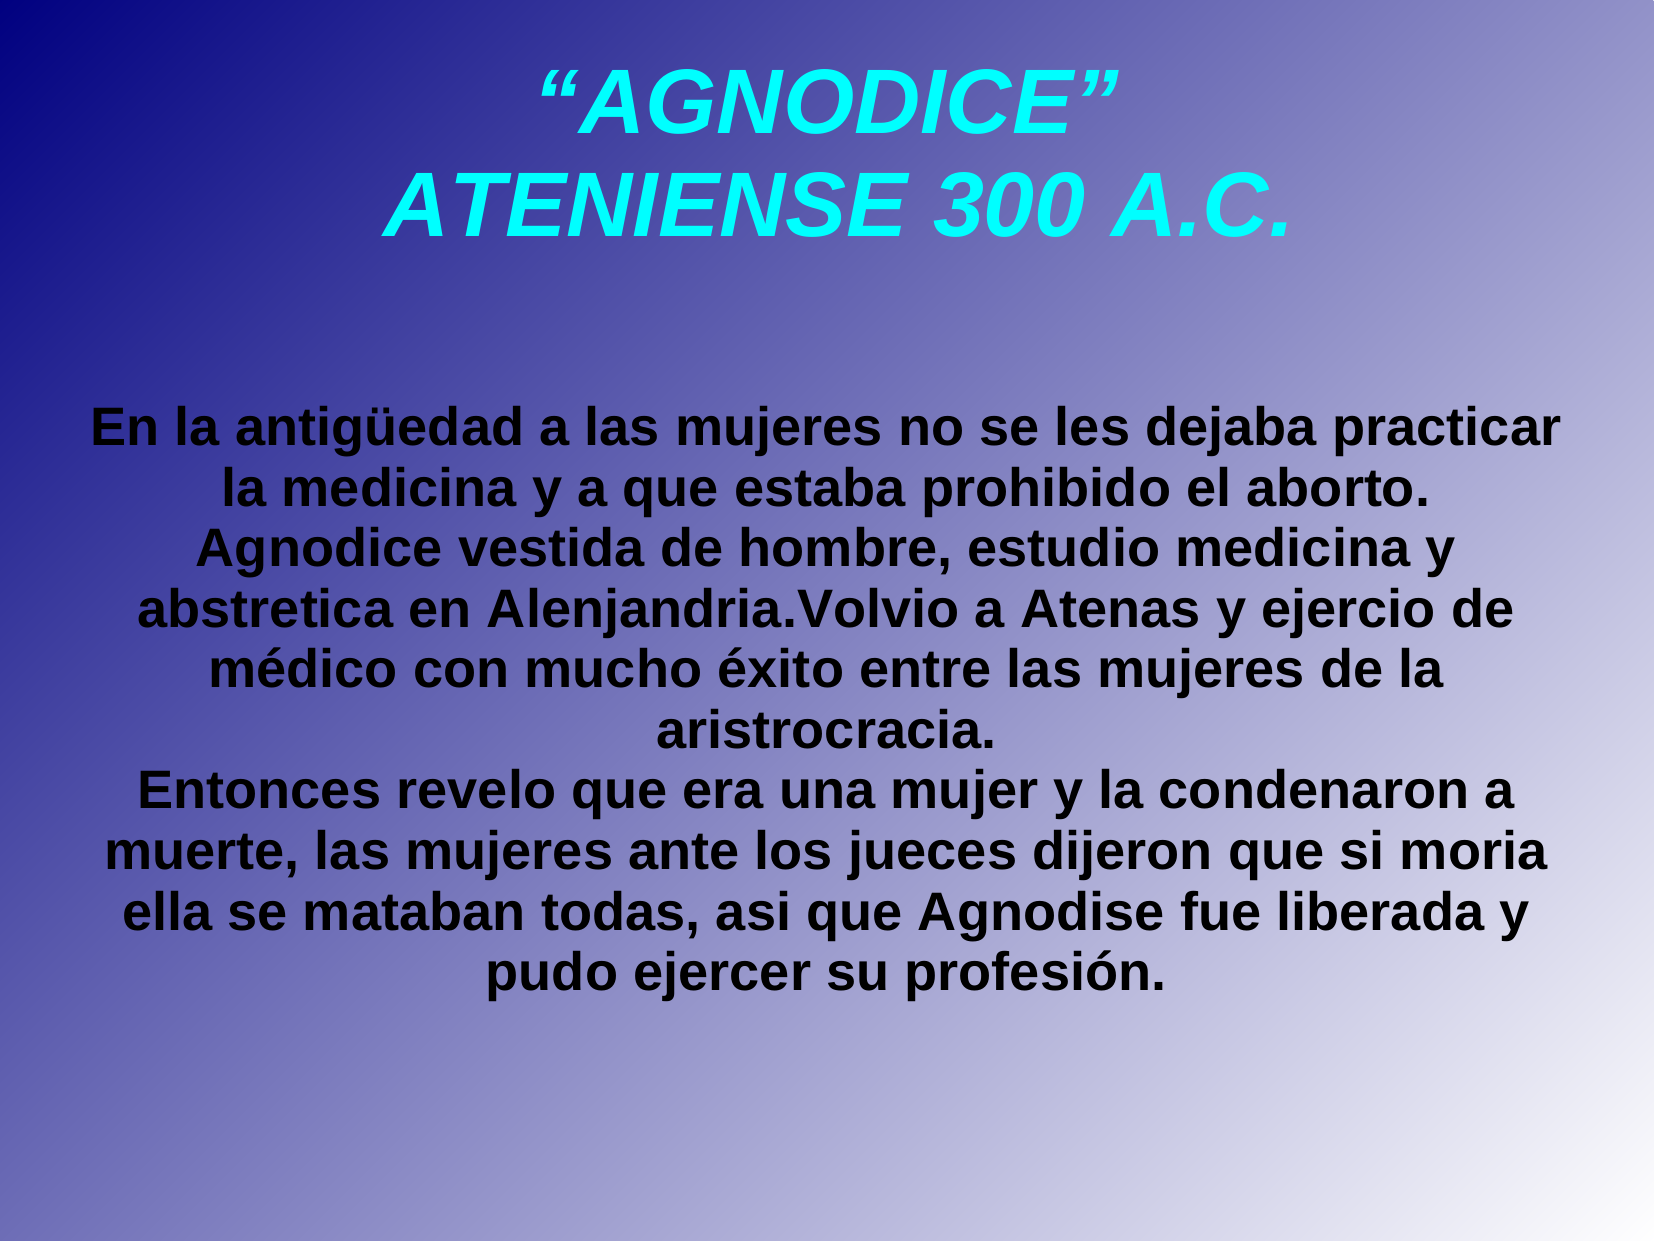

# “AGNODICE” ATENIENSE 300 A.C.
En la antigüedad a las mujeres no se les dejaba practicar la medicina y a que estaba prohibido el aborto.
Agnodice vestida de hombre, estudio medicina y abstretica en Alenjandria.Volvio a Atenas y ejercio de médico con mucho éxito entre las mujeres de la aristrocracia.
Entonces revelo que era una mujer y la condenaron a muerte, las mujeres ante los jueces dijeron que si moria ella se mataban todas, asi que Agnodise fue liberada y pudo ejercer su profesión.